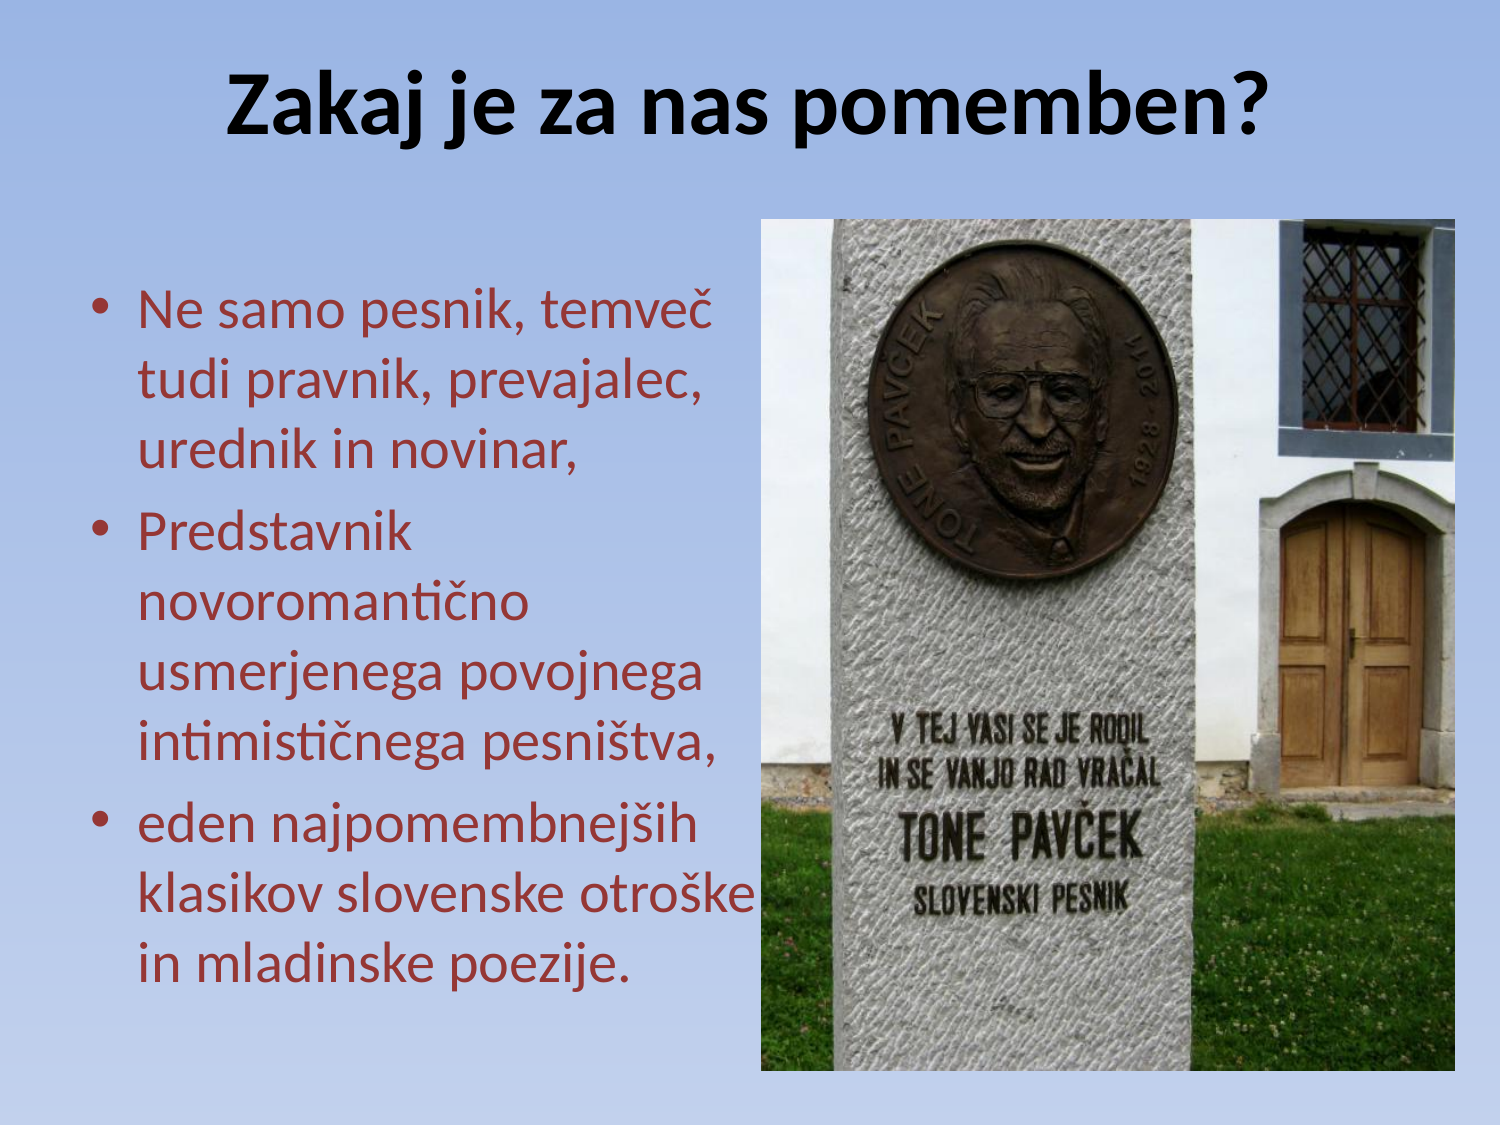

# Zakaj je za nas pomemben?
Ne samo pesnik, temveč tudi pravnik, prevajalec, urednik in novinar,
Predstavnik novoromantično usmerjenega povojnega intimističnega pesništva,
eden najpomembnejših klasikov slovenske otroške in mladinske poezije.